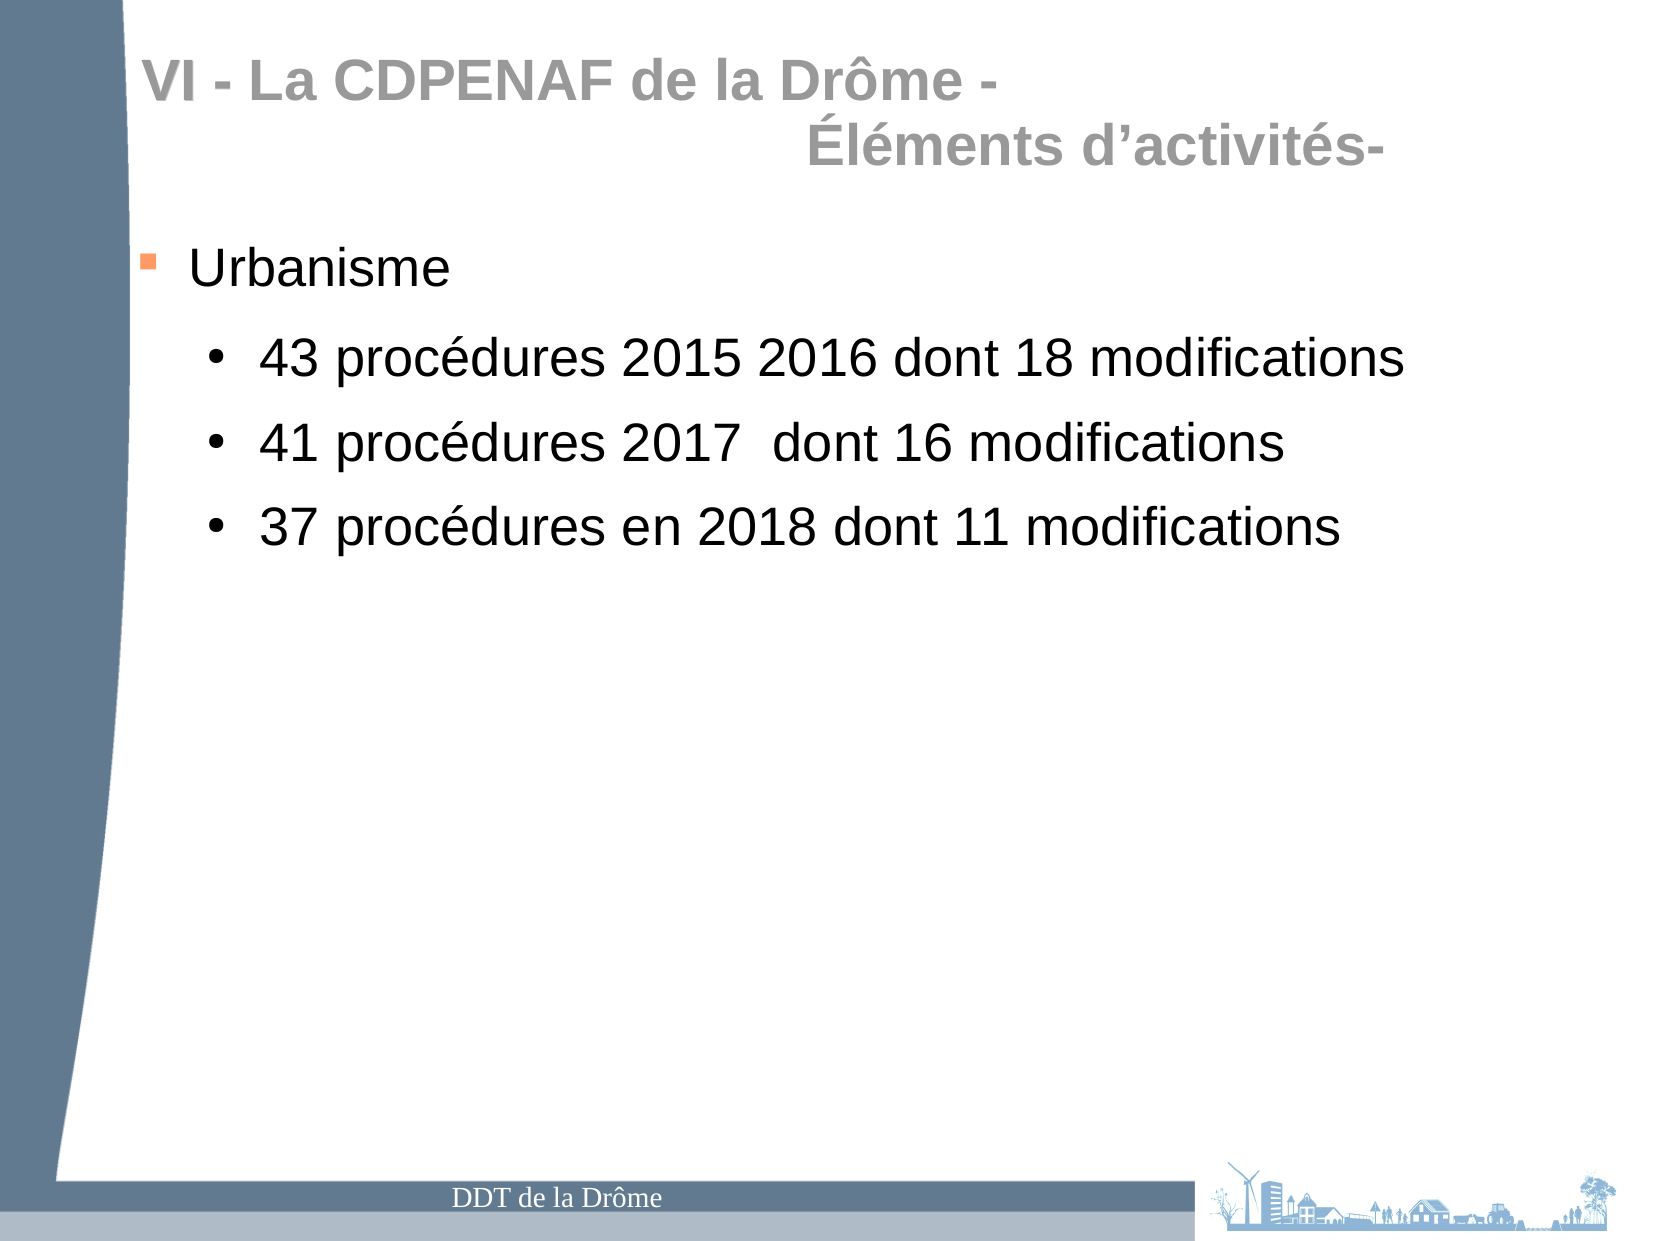

VI - La CDPENAF de la Drôme -
									Éléments d’activités-
# Urbanisme
43 procédures 2015 2016 dont 18 modifications
41 procédures 2017 dont 16 modifications
37 procédures en 2018 dont 11 modifications
 DDT de la Drôme